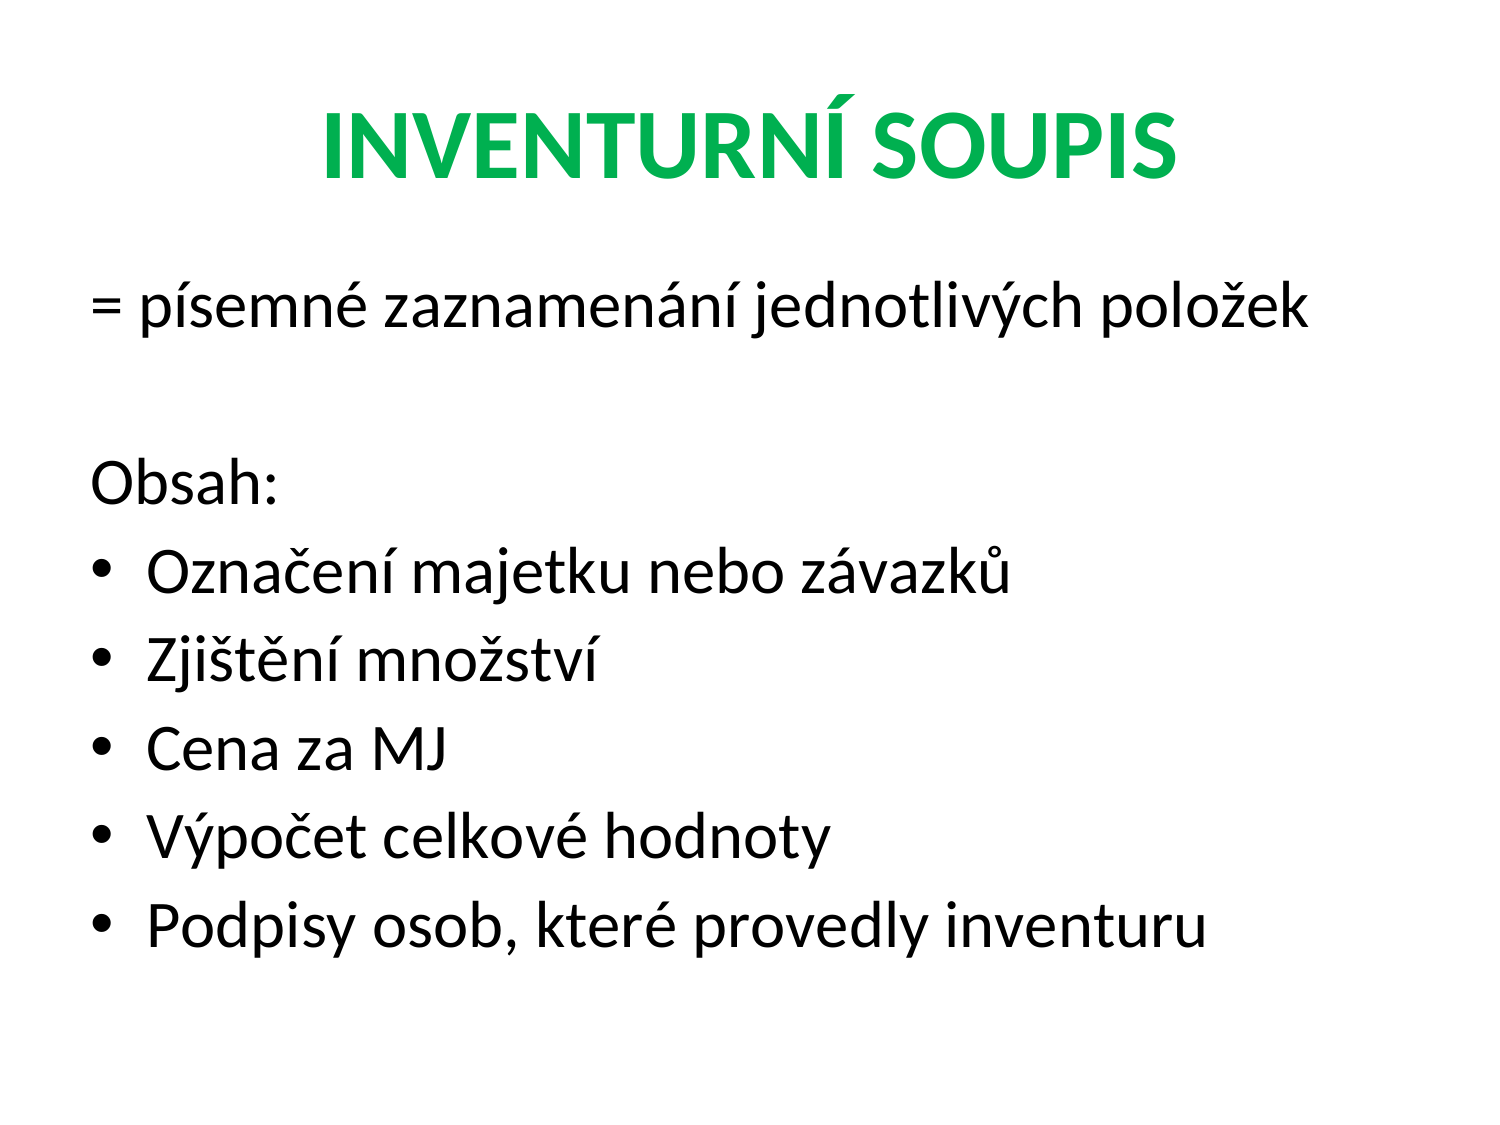

# INVENTURNÍ SOUPIS
= písemné zaznamenání jednotlivých položek
Obsah:
Označení majetku nebo závazků
Zjištění množství
Cena za MJ
Výpočet celkové hodnoty
Podpisy osob, které provedly inventuru